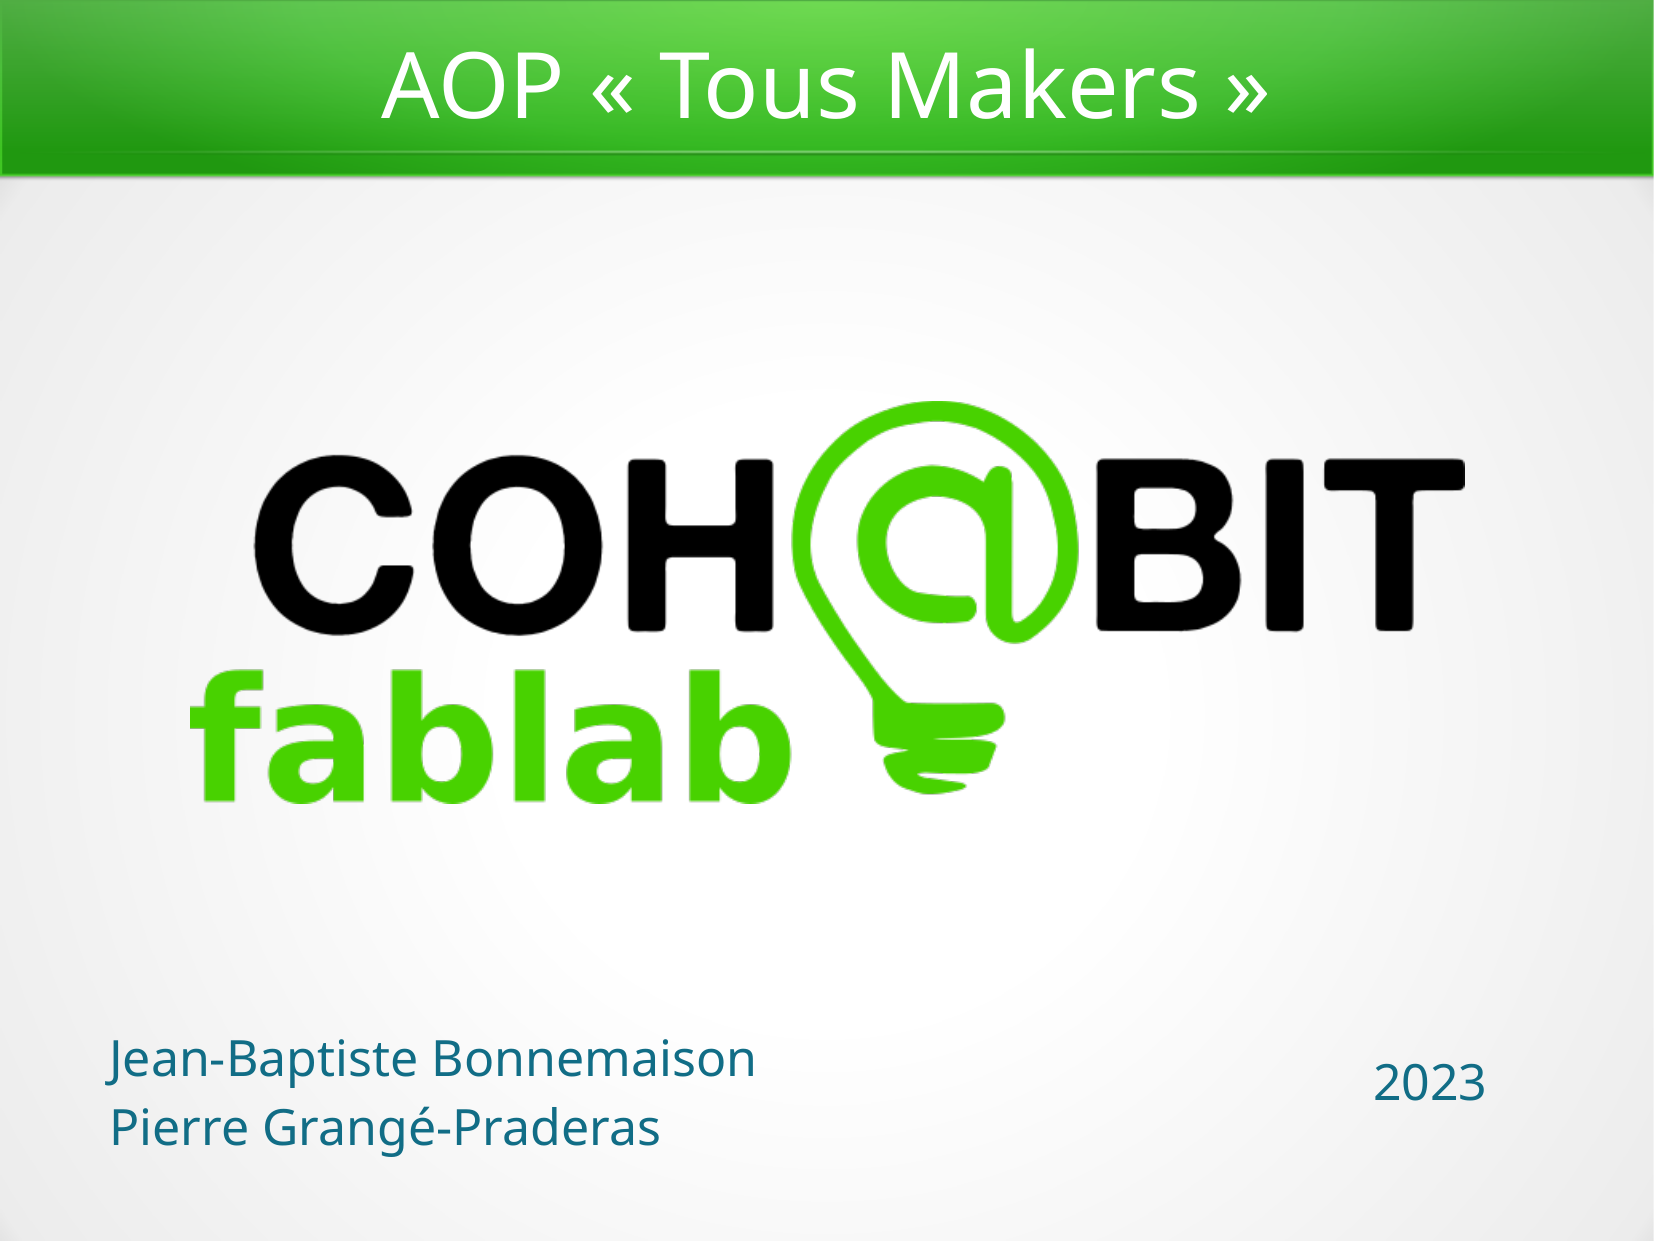

# AOP « Tous Makers »
Jean-Baptiste Bonnemaison
Pierre Grangé-Praderas
2023